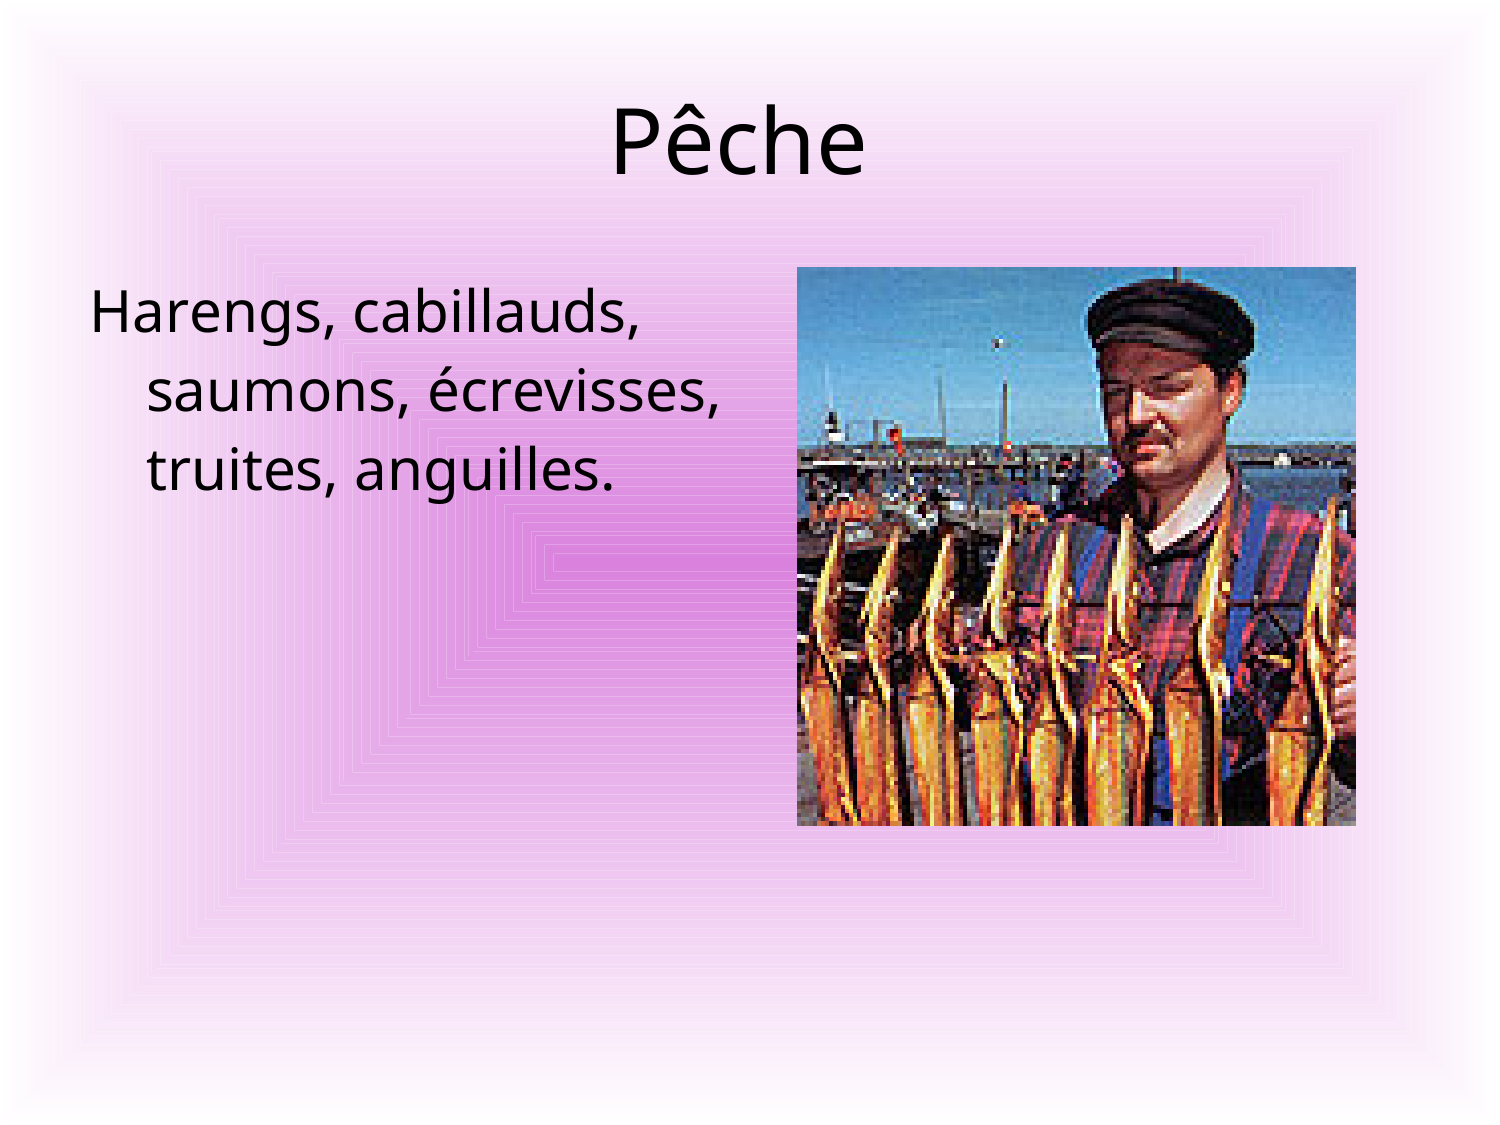

# Pêche
Harengs, cabillauds, saumons, écrevisses, truites, anguilles.